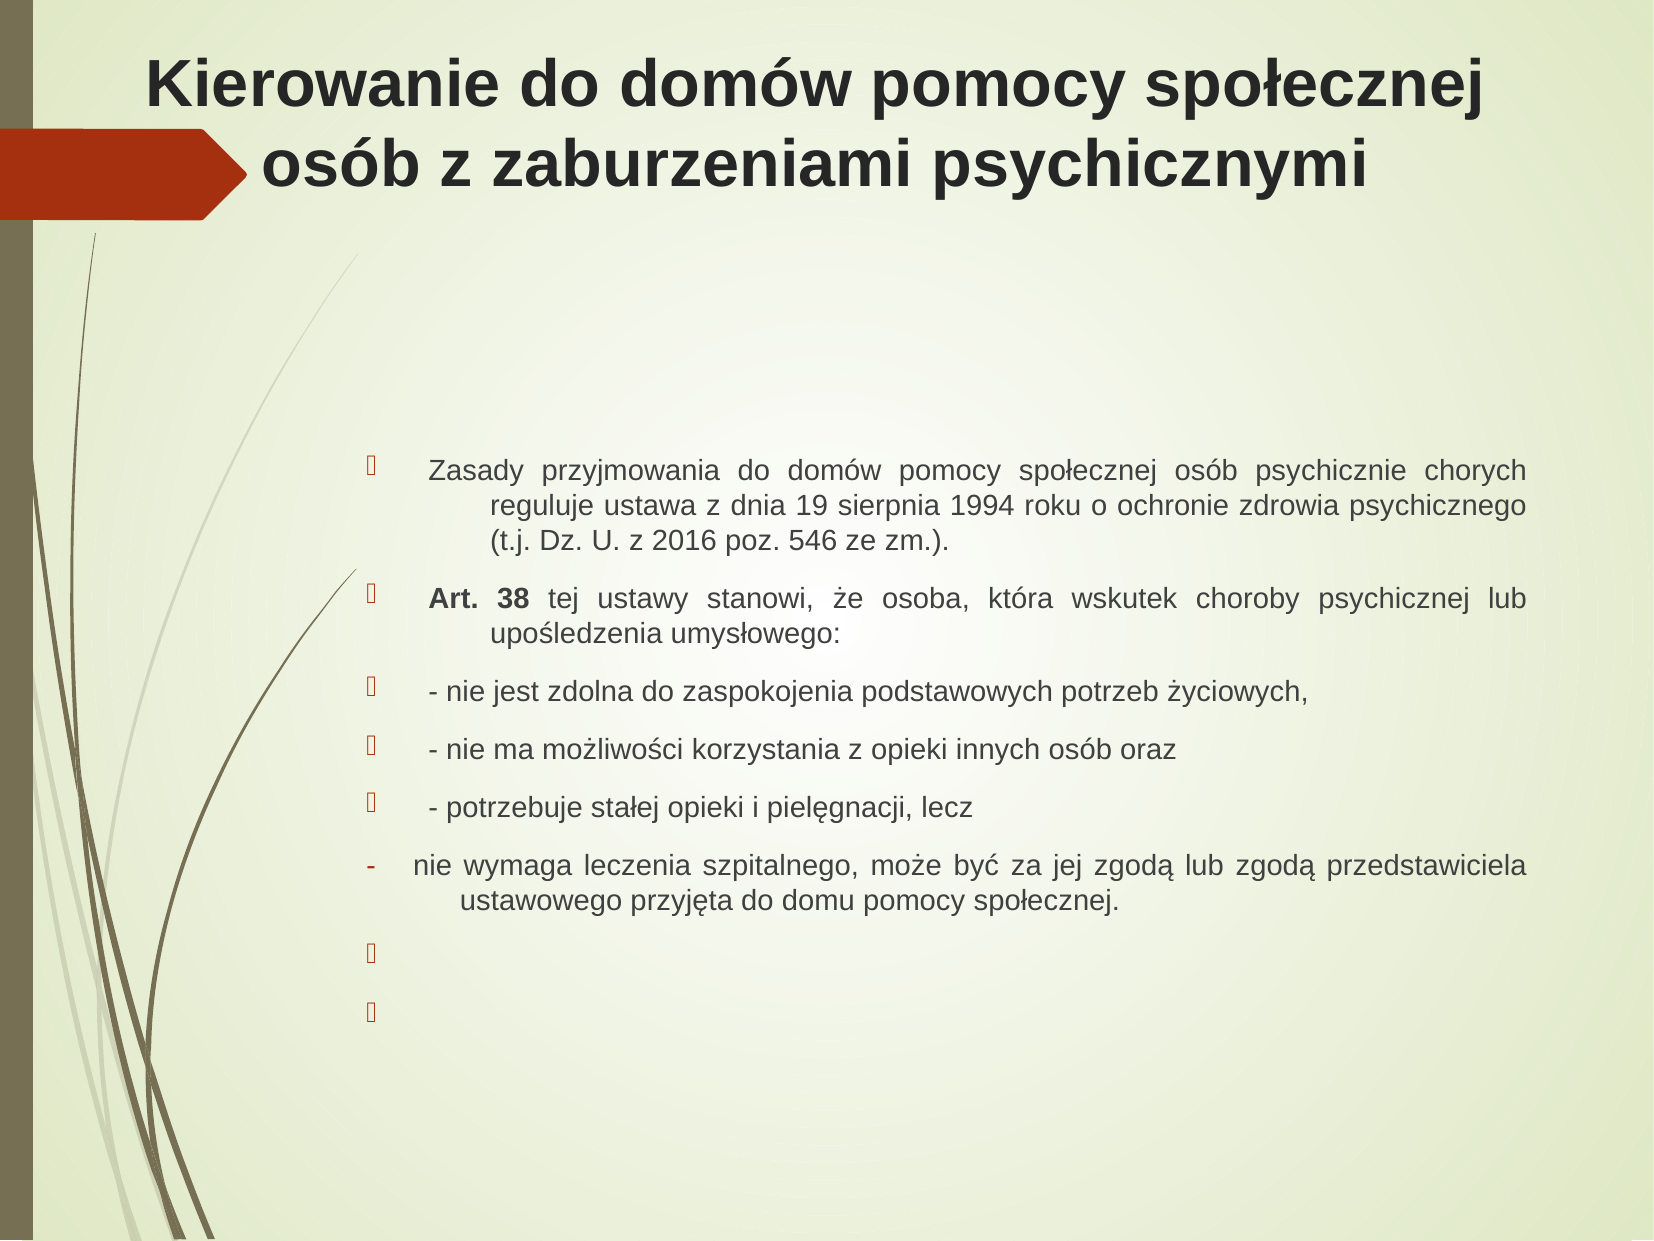

# Kierowanie do domów pomocy społecznej osób z zaburzeniami psychicznymi
Zasady przyjmowania do domów pomocy społecznej osób psychicznie chorych reguluje ustawa z dnia 19 sierpnia 1994 roku o ochronie zdrowia psychicznego (t.j. Dz. U. z 2016 poz. 546 ze zm.).
Art. 38 tej ustawy stanowi, że osoba, która wskutek choroby psychicznej lub upośledzenia umysłowego:
- nie jest zdolna do zaspokojenia podstawowych potrzeb życiowych,
- nie ma możliwości korzystania z opieki innych osób oraz
- potrzebuje stałej opieki i pielęgnacji, lecz
nie wymaga leczenia szpitalnego, może być za jej zgodą lub zgodą przedstawiciela ustawowego przyjęta do domu pomocy społecznej.